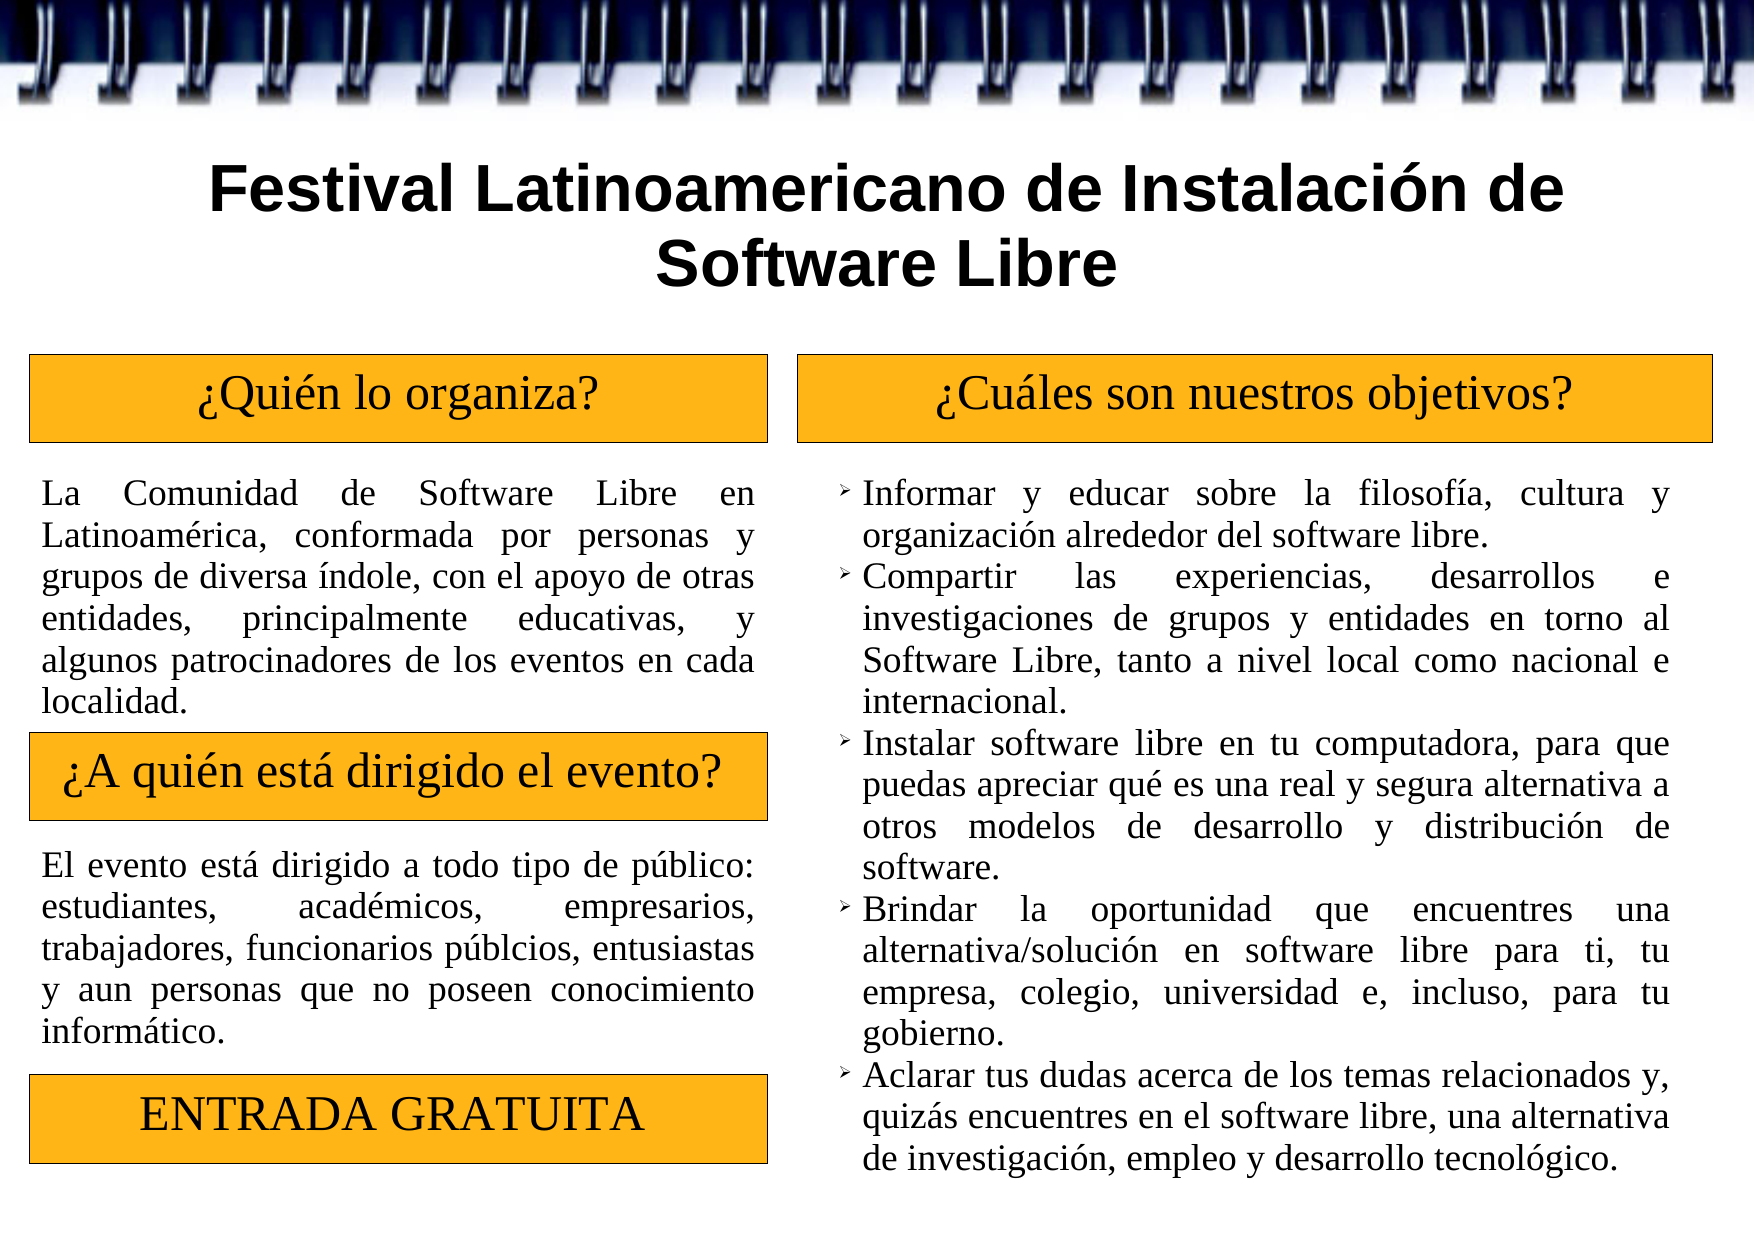

# Festival Latinoamericano de Instalación de Software Libre
¿Quién lo organiza?
¿Cuáles son nuestros objetivos?
La Comunidad de Software Libre en Latinoamérica, conformada por personas y grupos de diversa índole, con el apoyo de otras entidades, principalmente educativas, y algunos patrocinadores de los eventos en cada localidad.
Informar y educar sobre la filosofía, cultura y organización alrededor del software libre.
Compartir las experiencias, desarrollos e investigaciones de grupos y entidades en torno al Software Libre, tanto a nivel local como nacional e internacional.
Instalar software libre en tu computadora, para que puedas apreciar qué es una real y segura alternativa a otros modelos de desarrollo y distribución de software.
Brindar la oportunidad que encuentres una alternativa/solución en software libre para ti, tu empresa, colegio, universidad e, incluso, para tu gobierno.
Aclarar tus dudas acerca de los temas relacionados y, quizás encuentres en el software libre, una alternativa de investigación, empleo y desarrollo tecnológico.
¿A quién está dirigido el evento?
El evento está dirigido a todo tipo de público: estudiantes, académicos, empresarios, trabajadores, funcionarios públcios, entusiastas y aun personas que no poseen conocimiento informático.
ENTRADA GRATUITA